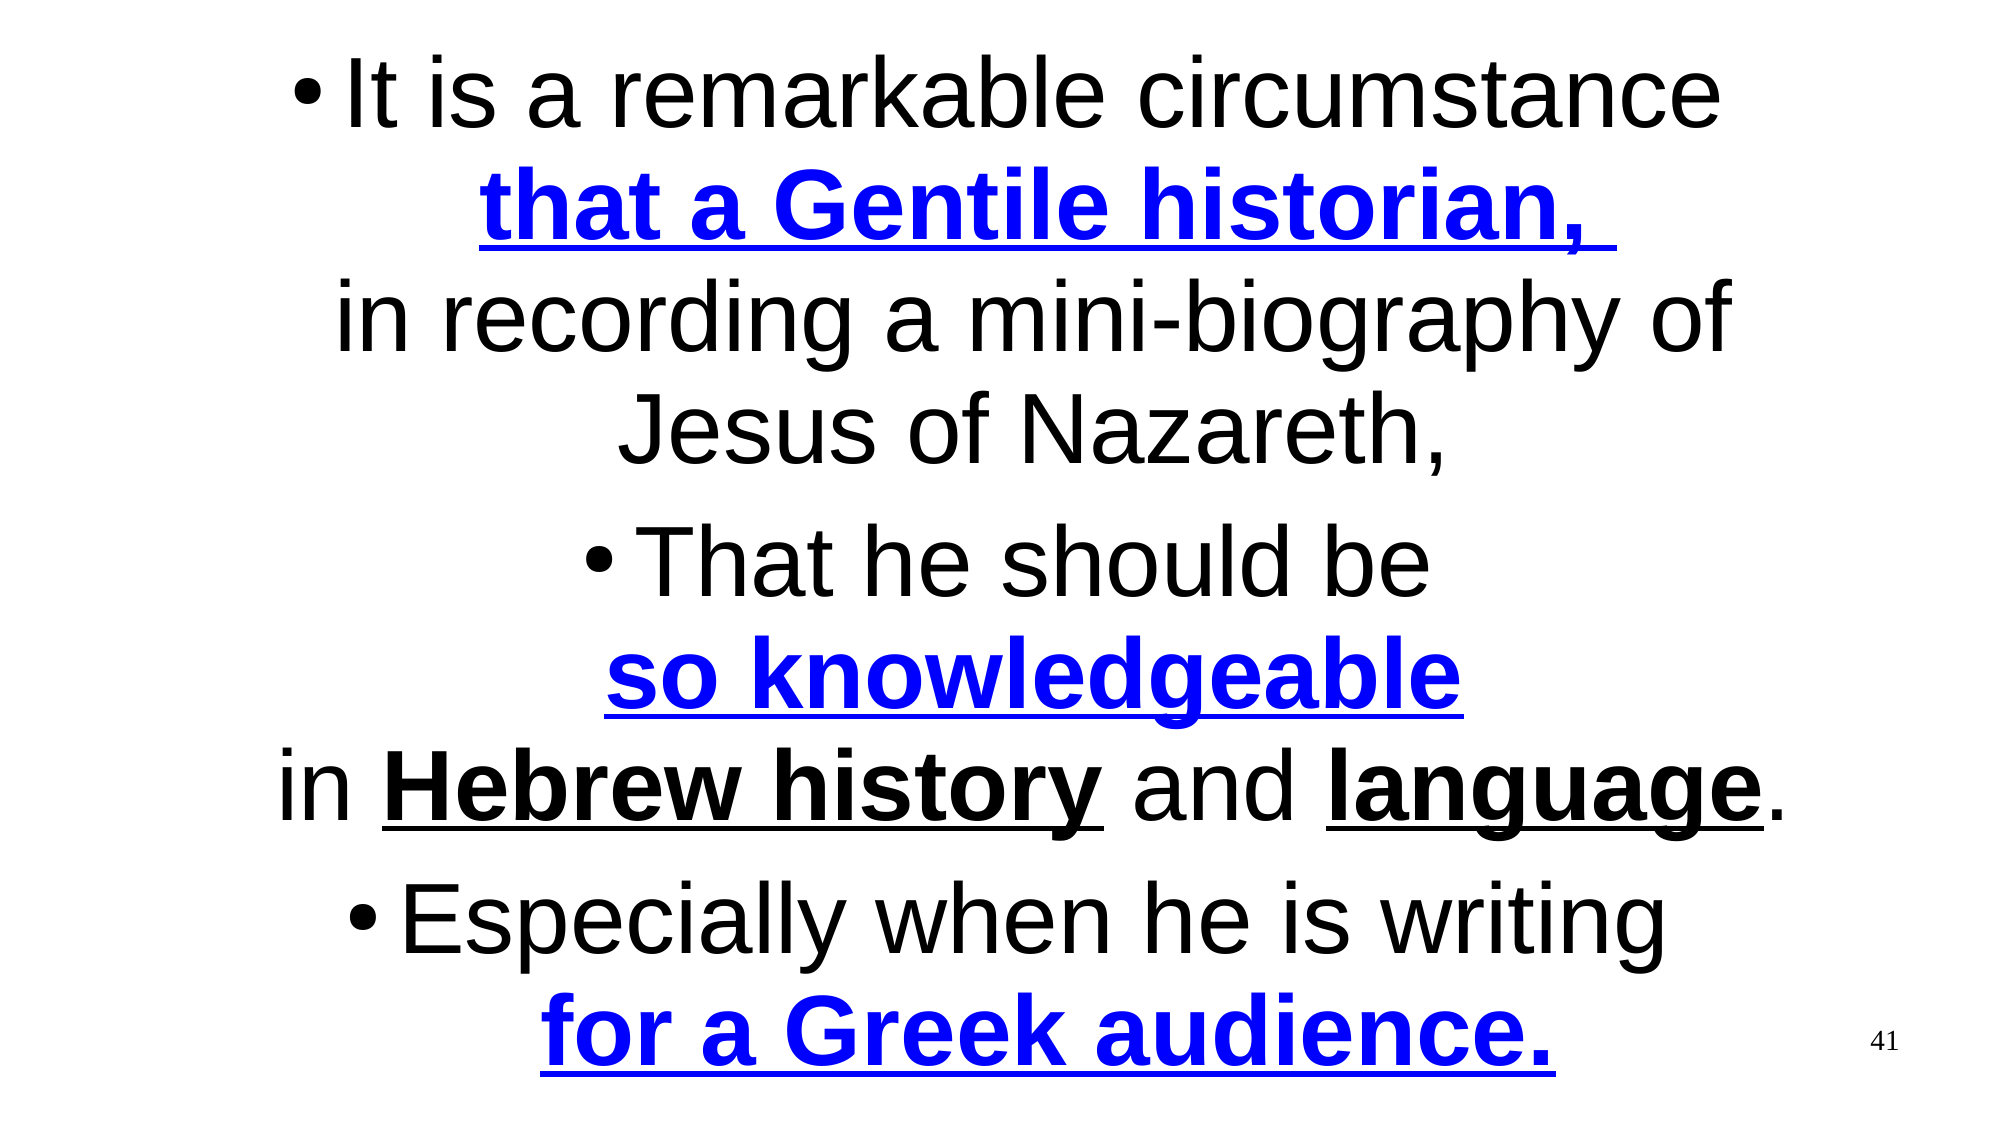

# It is a remarkable circumstance that a Gentile historian, in recording a mini-biography of Jesus of Nazareth,
That he should be
so knowledgeable
in Hebrew history and language.
Especially when he is writing
for a Greek audience.
41